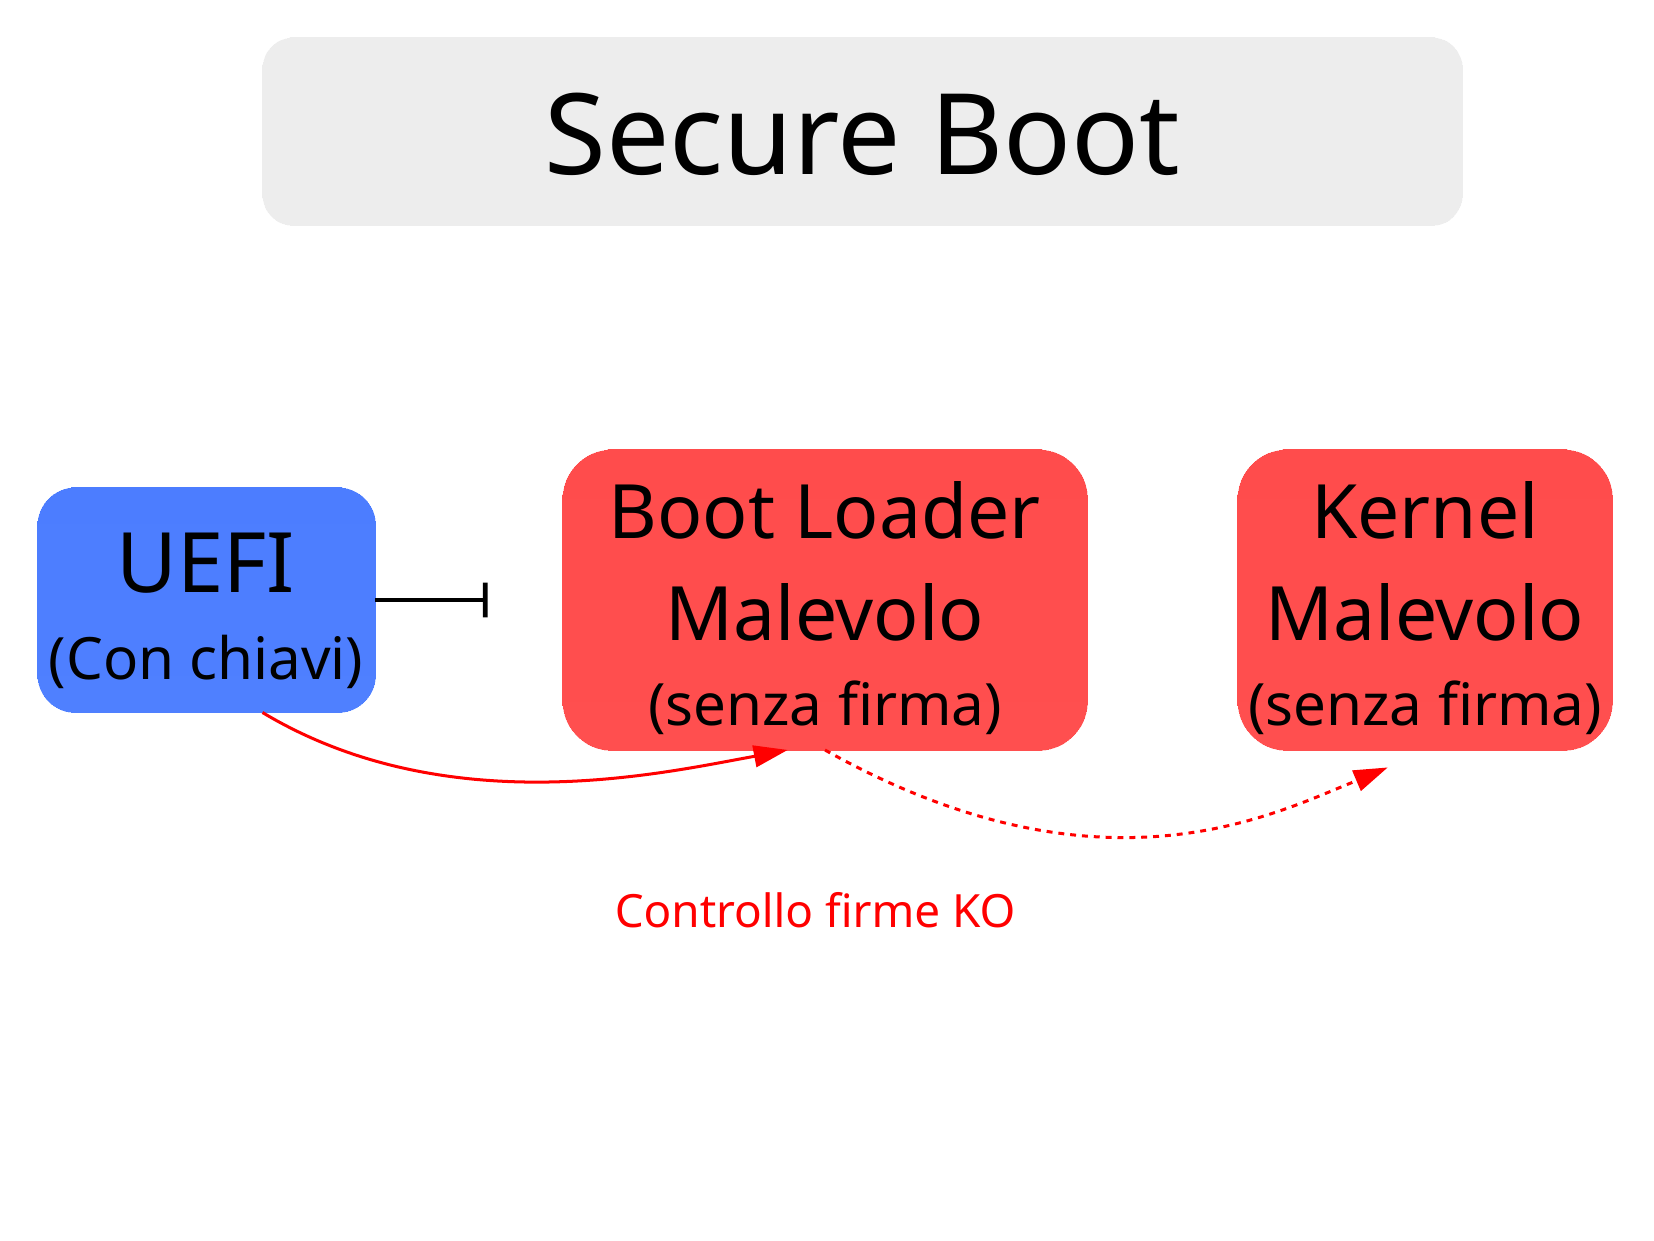

Secure Boot
Boot Loader
Malevolo
(senza firma)
Kernel
Malevolo
(senza firma)
UEFI
(Con chiavi)
Controllo firme KO